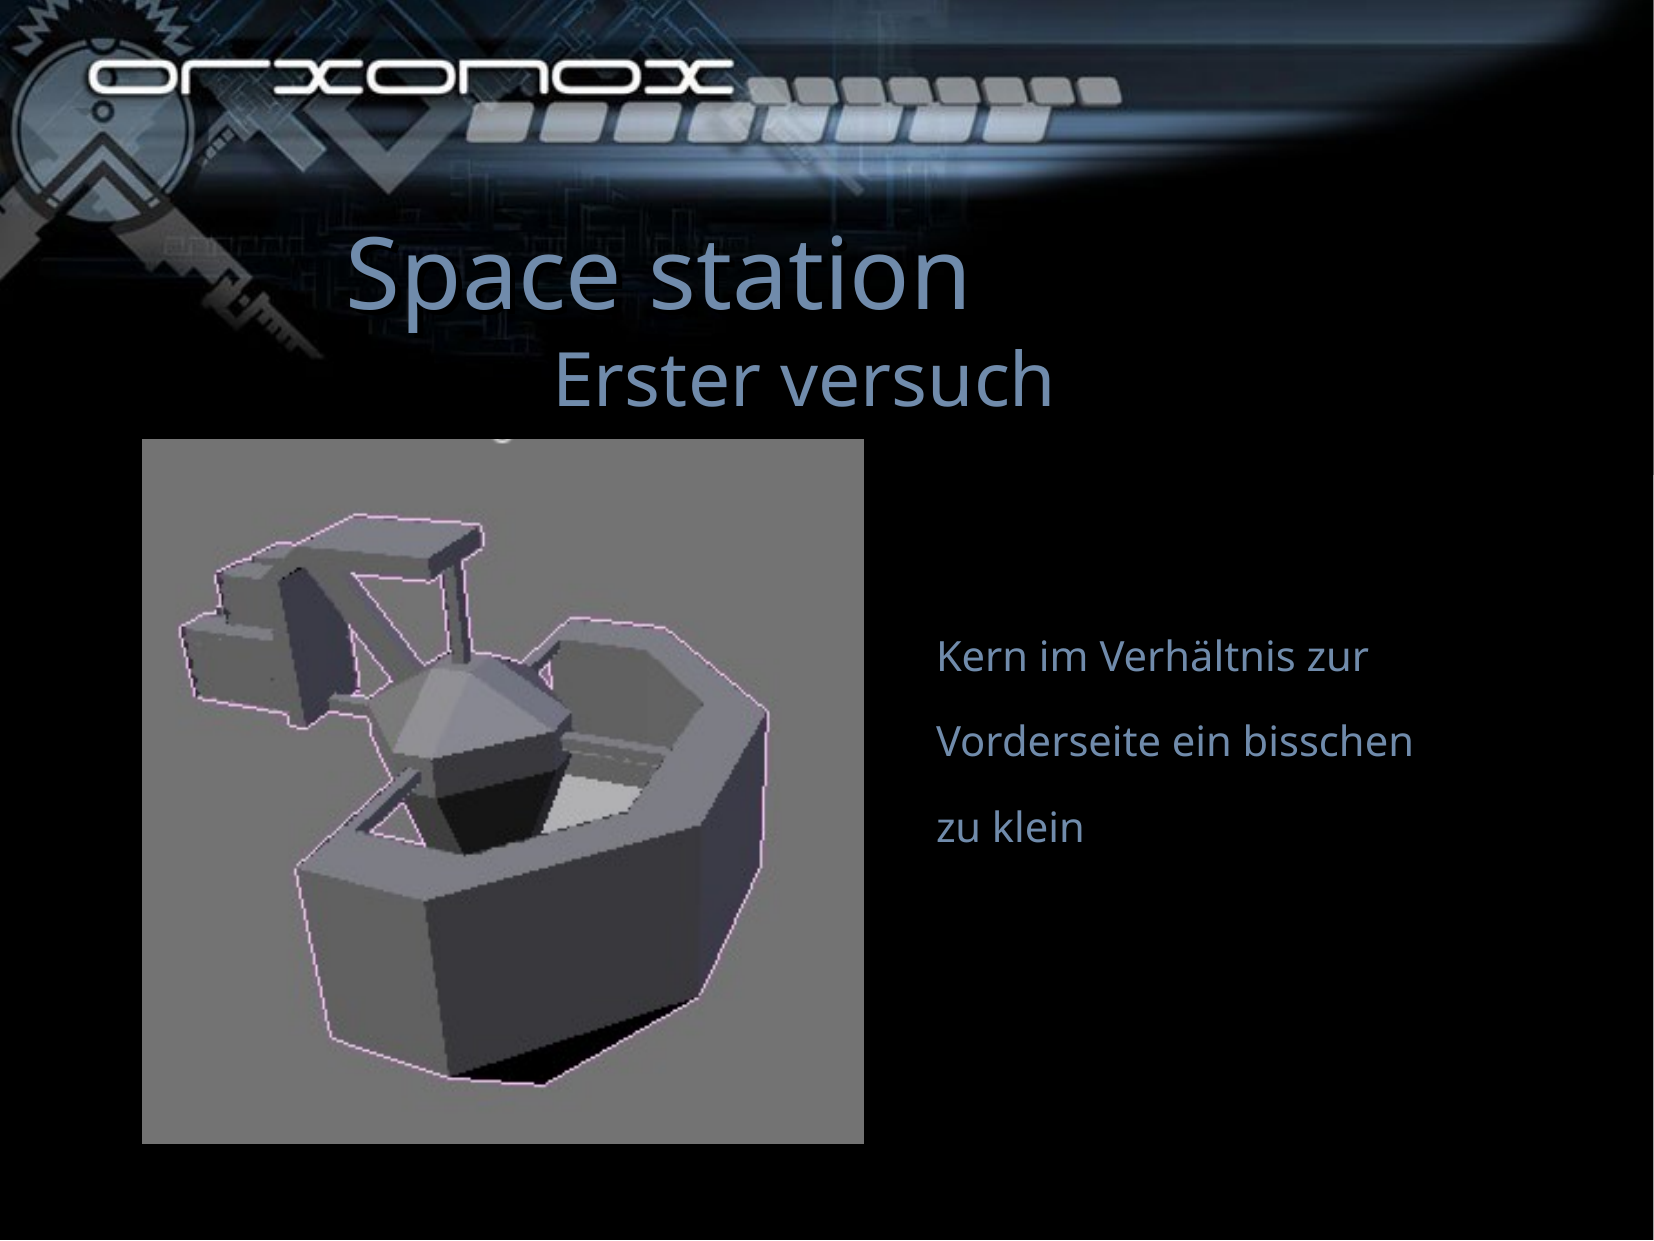

Space station
Erster versuch
Kern im Verhältnis zur
Vorderseite ein bisschen
zu klein